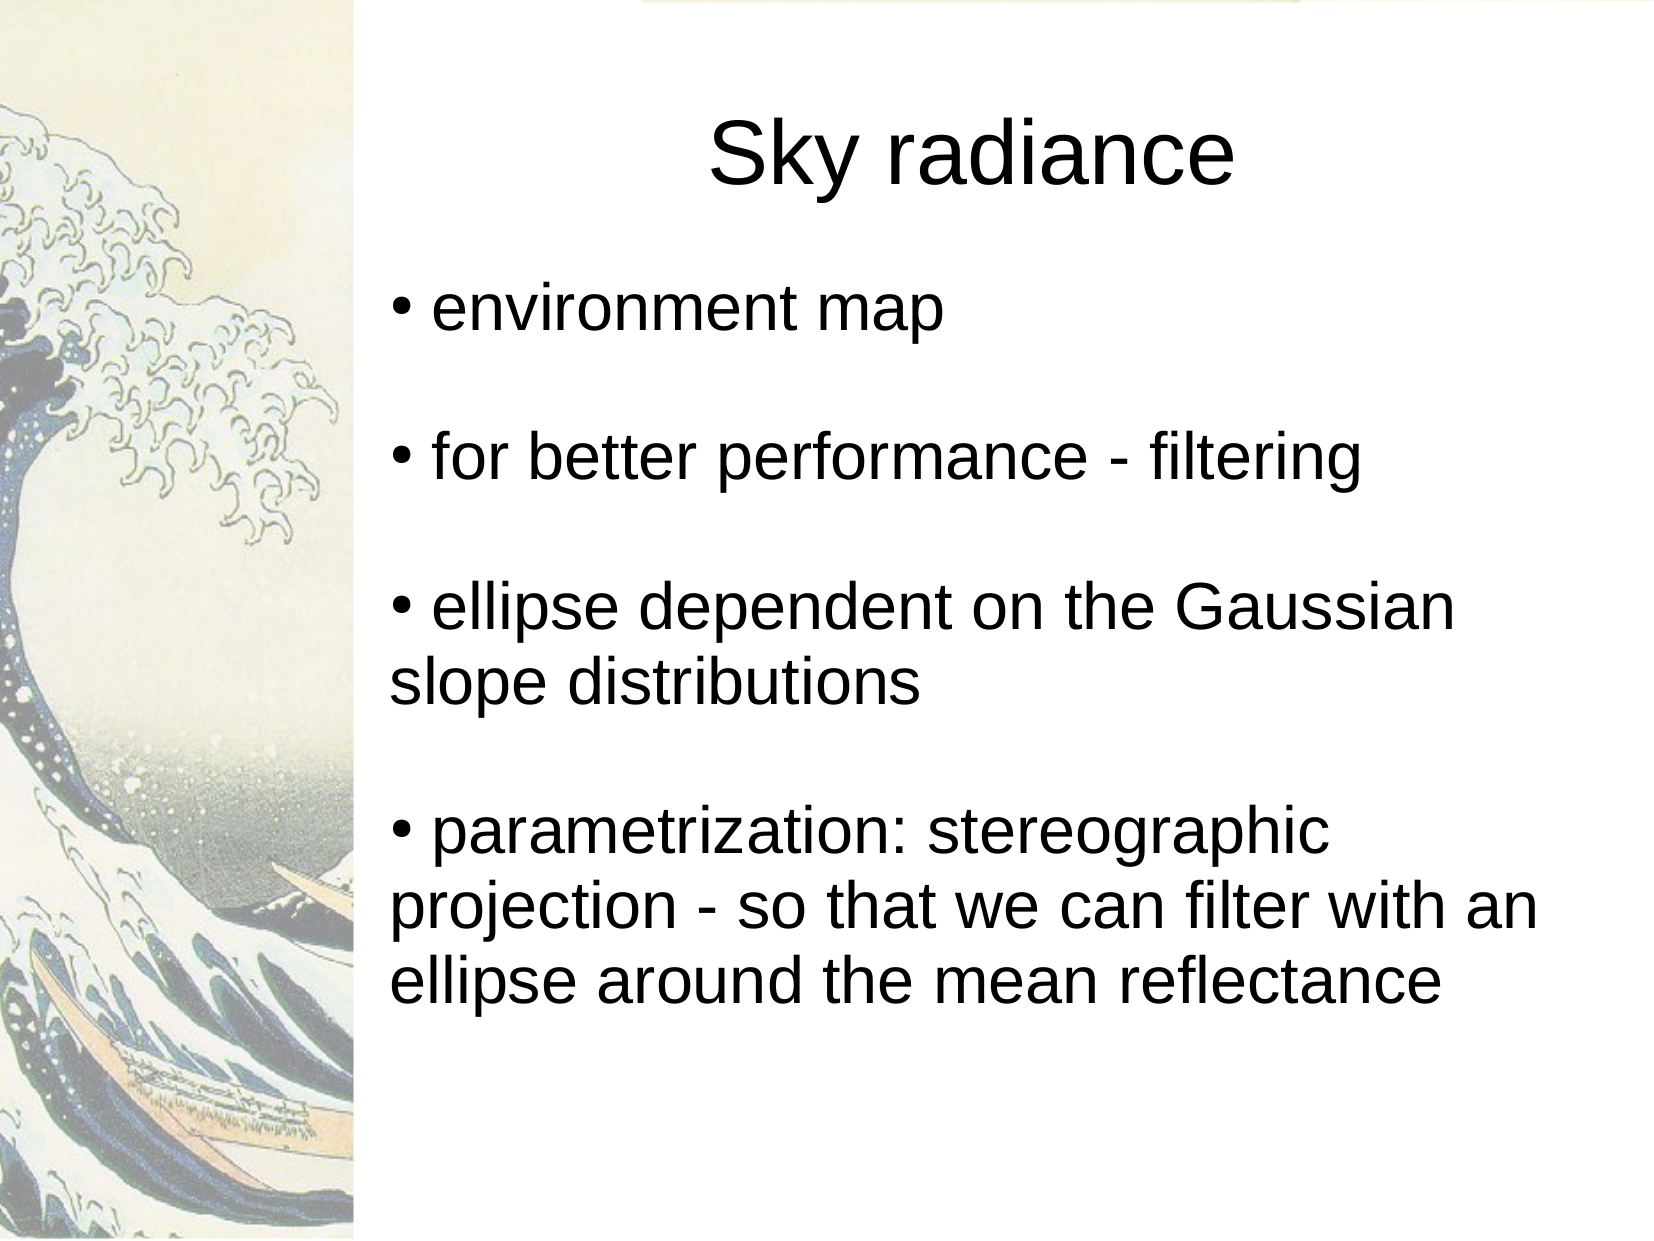

# Sky radiance
 environment map
 for better performance - filtering
 ellipse dependent on the Gaussian slope distributions
 parametrization: stereographic projection - so that we can filter with an ellipse around the mean reflectance